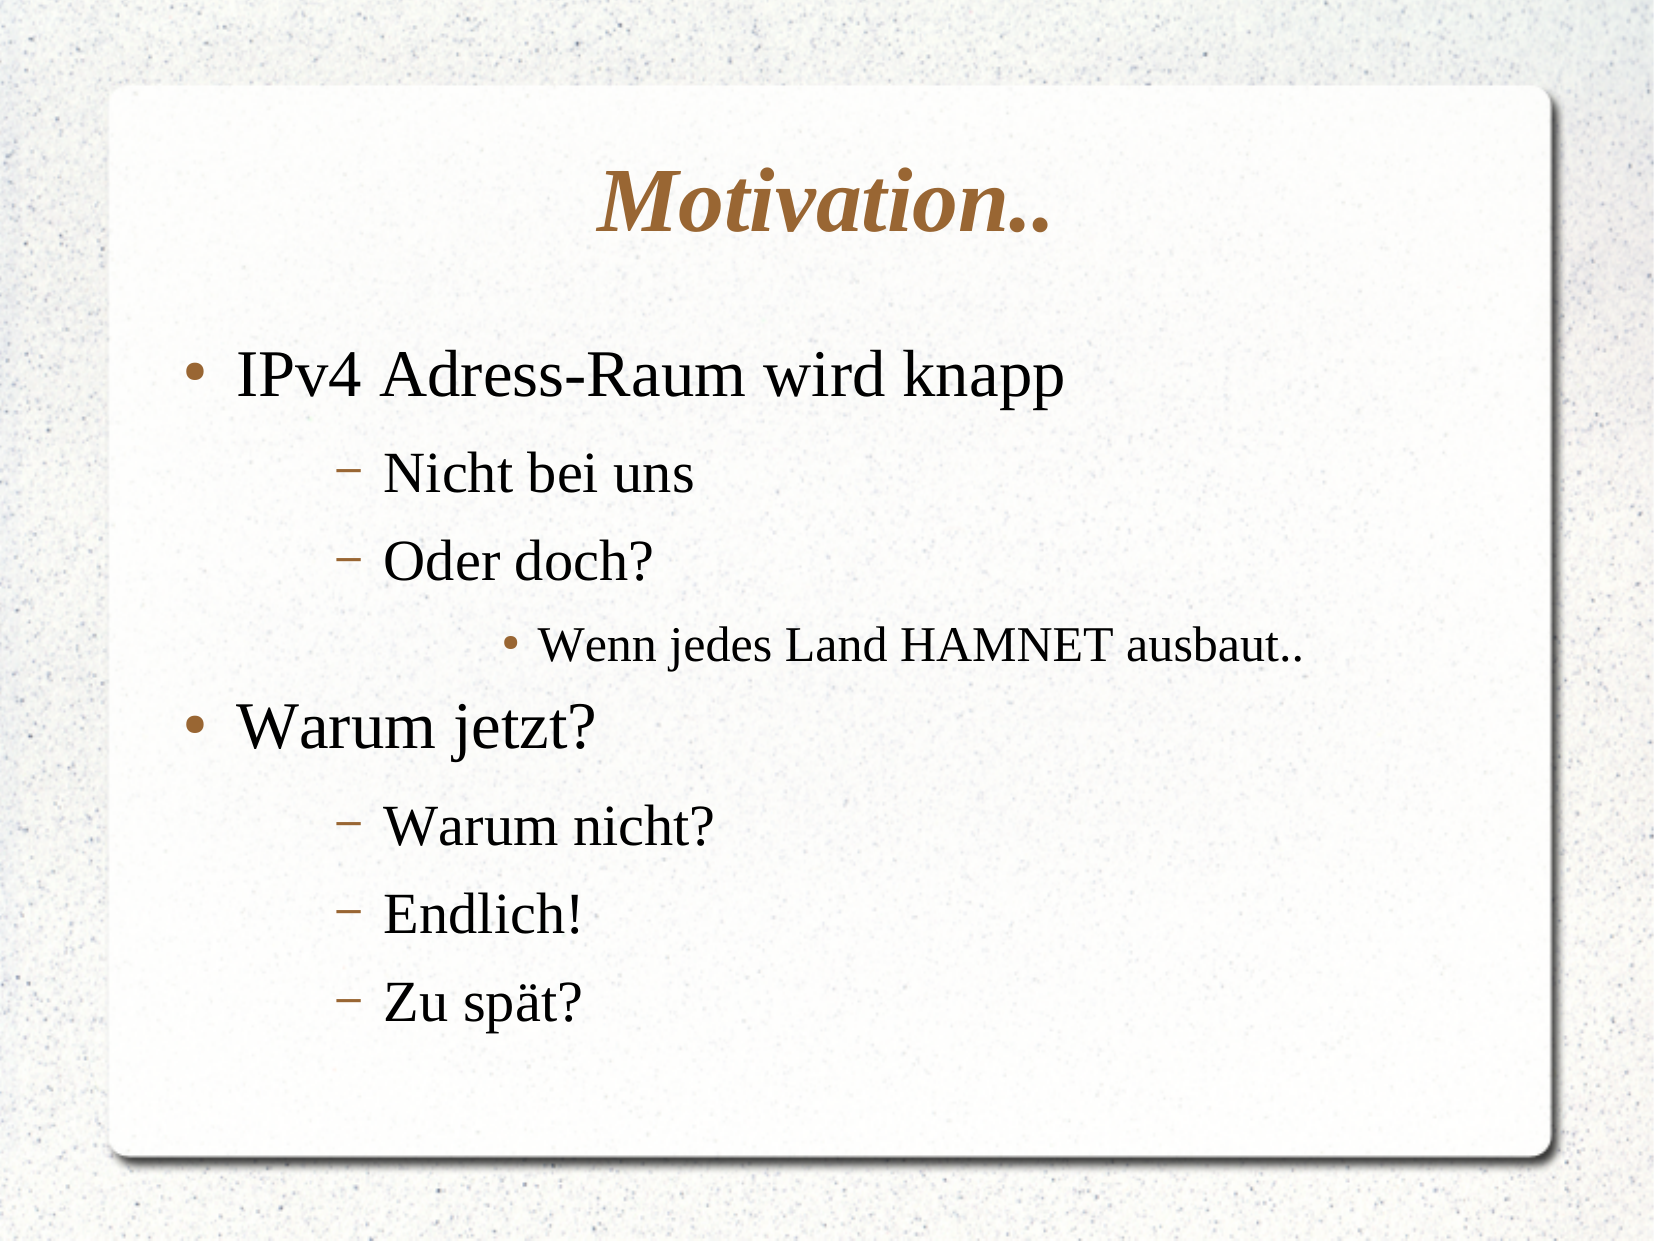

# Motivation..
IPv4 Adress-Raum wird knapp
Nicht bei uns
Oder doch?
Wenn jedes Land HAMNET ausbaut..
Warum jetzt?
Warum nicht?
Endlich!
Zu spät?